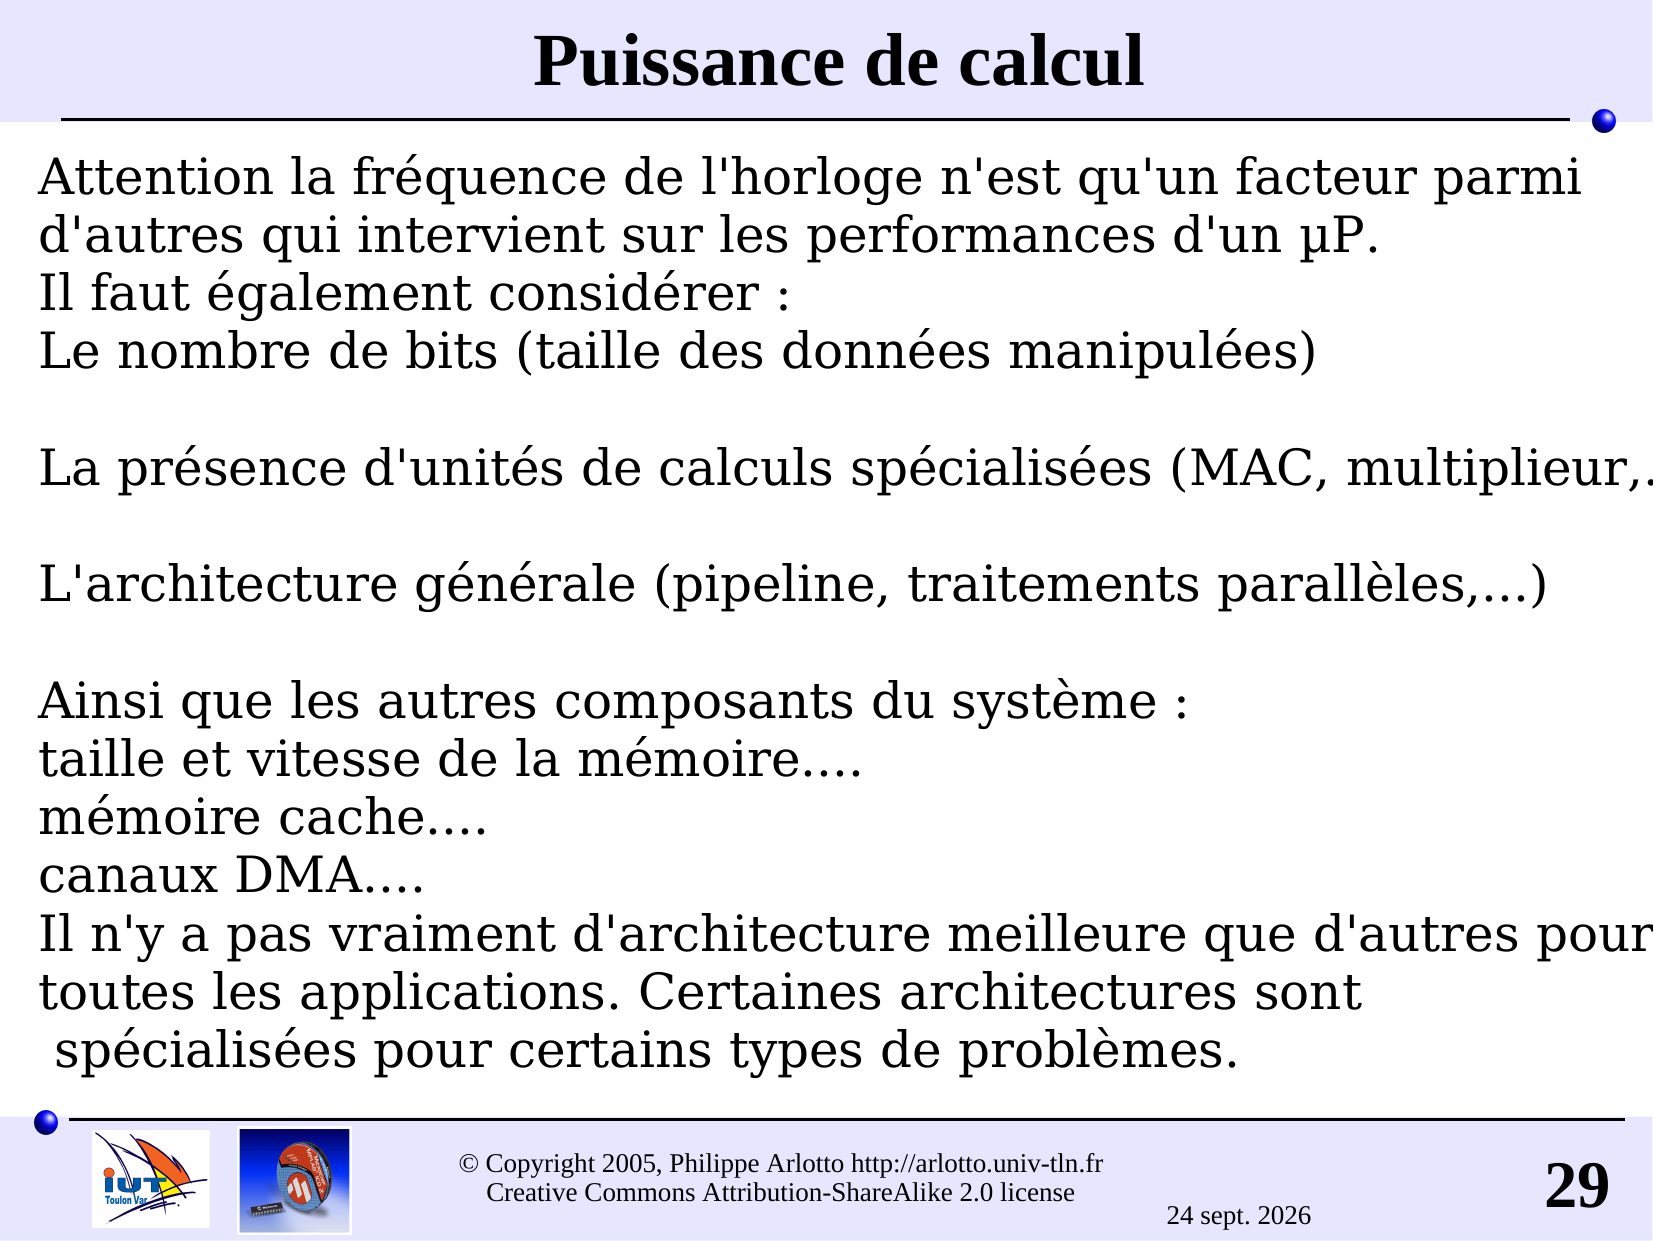

# Puissance de calcul
Attention la fréquence de l'horloge n'est qu'un facteur parmi
d'autres qui intervient sur les performances d'un µP.
Il faut également considérer :
Le nombre de bits (taille des données manipulées)
La présence d'unités de calculs spécialisées (MAC, multiplieur,...)
L'architecture générale (pipeline, traitements parallèles,...)
Ainsi que les autres composants du système :
taille et vitesse de la mémoire....
mémoire cache....
canaux DMA....
Il n'y a pas vraiment d'architecture meilleure que d'autres pour
toutes les applications. Certaines architectures sont
 spécialisées pour certains types de problèmes.